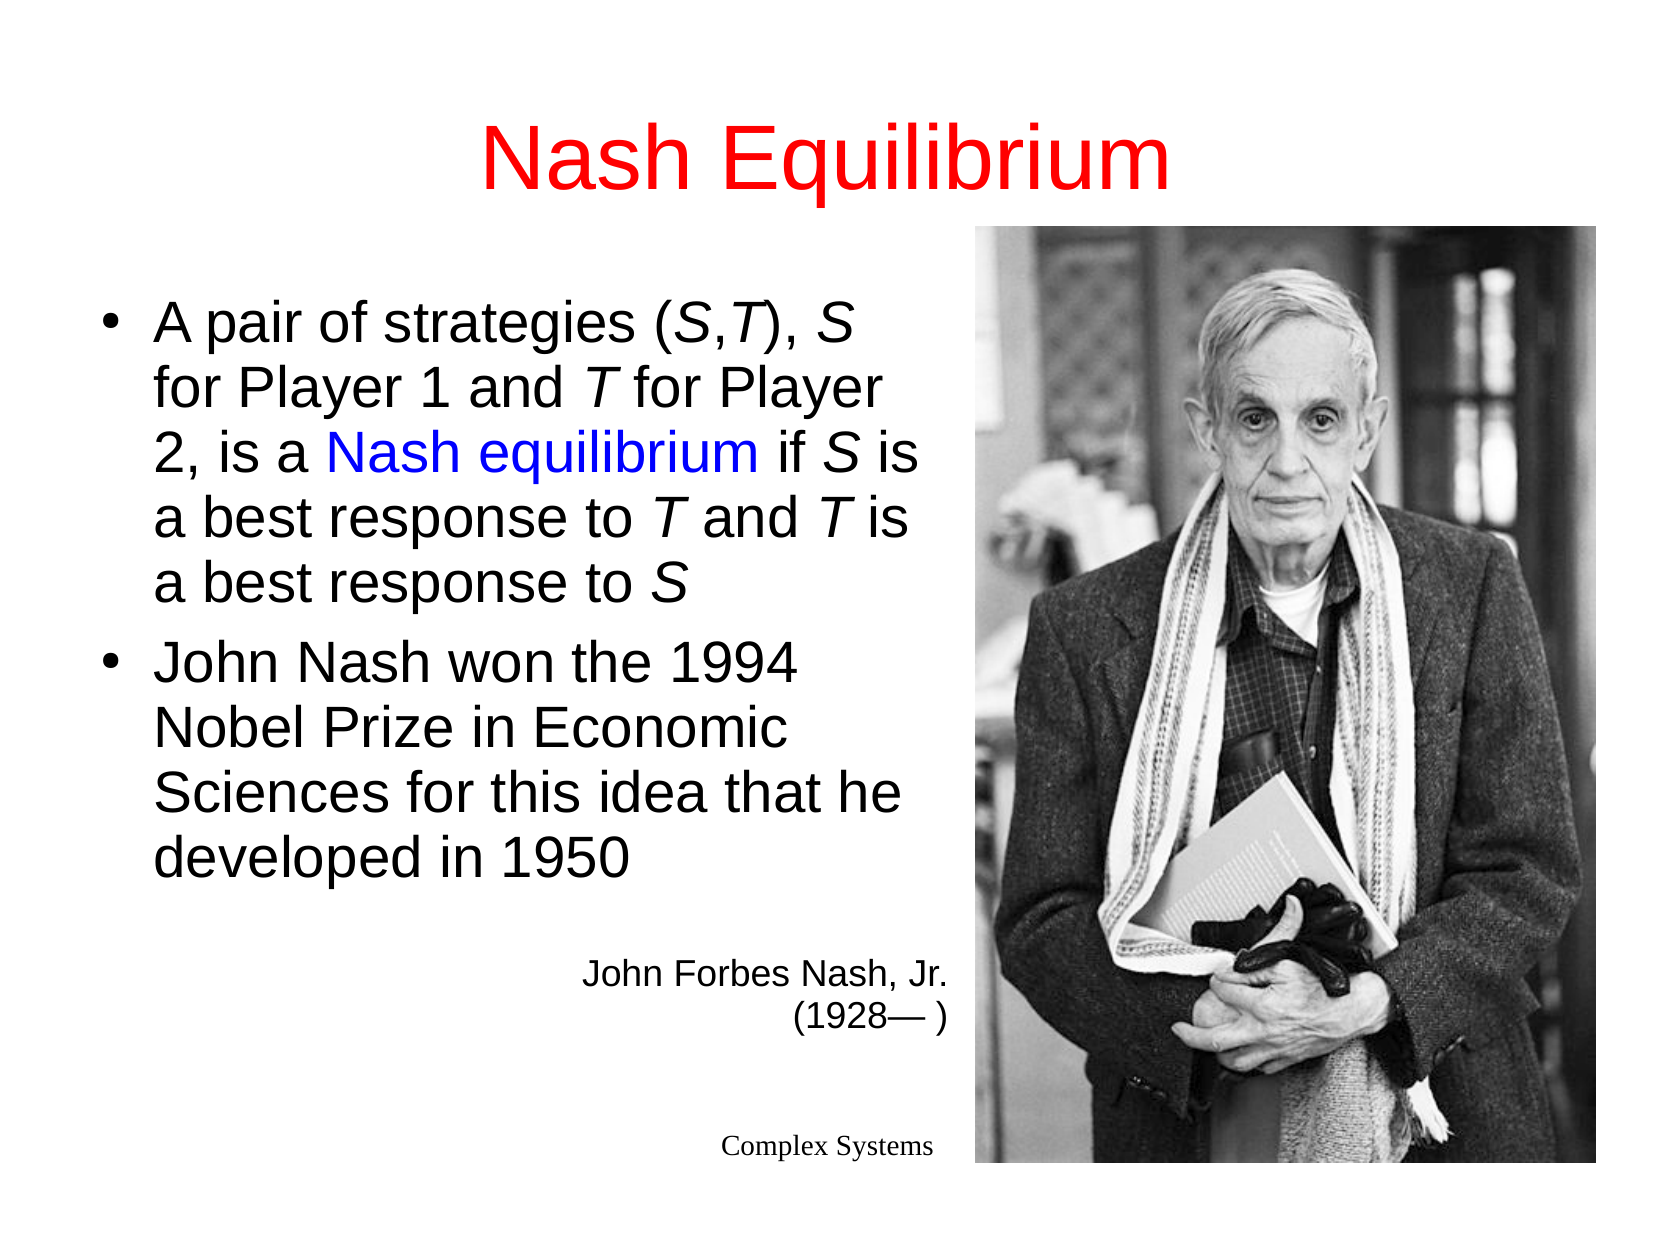

# Nash Equilibrium
A pair of strategies (S,T), S for Player 1 and T for Player 2, is a Nash equilibrium if S is a best response to T and T is a best response to S
John Nash won the 1994 Nobel Prize in Economic Sciences for this idea that he developed in 1950
John Forbes Nash, Jr.
(1928— )
Complex Systems
16